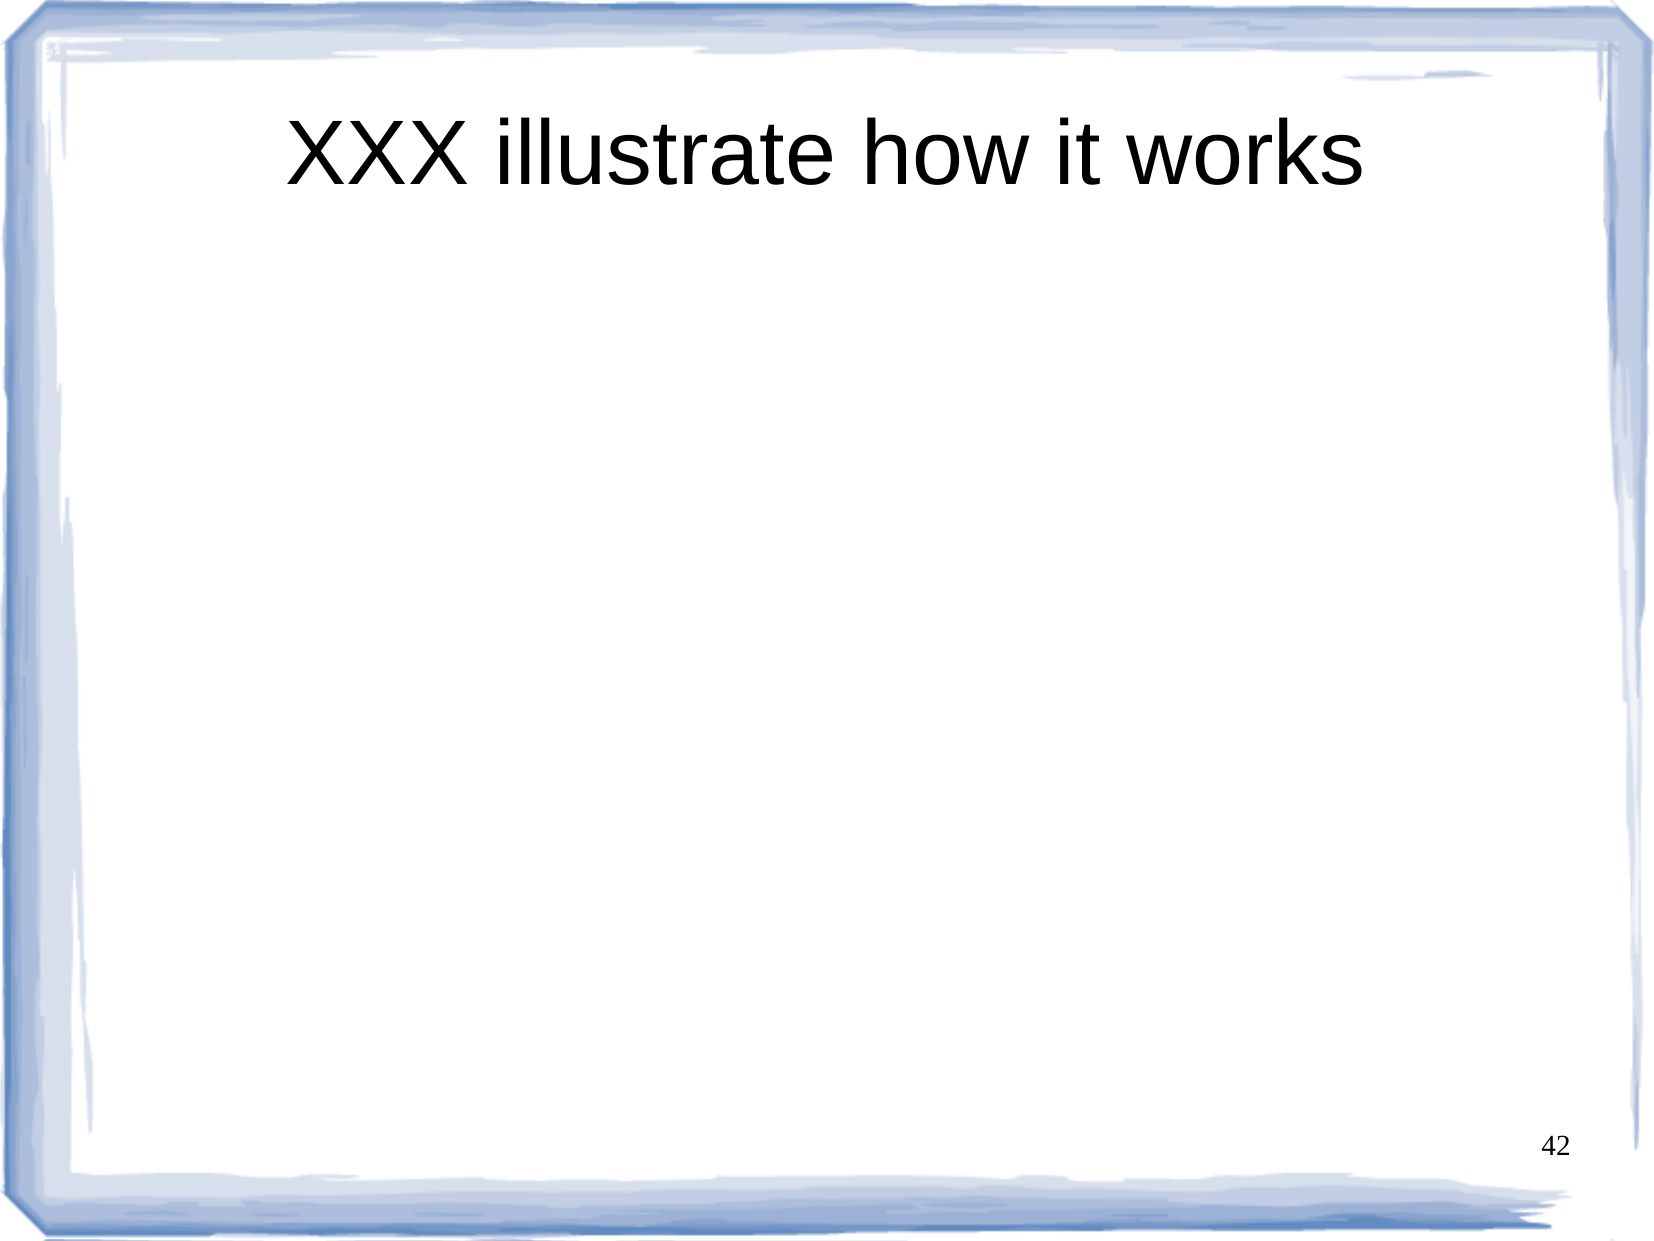

# XXX illustrate how it works
42